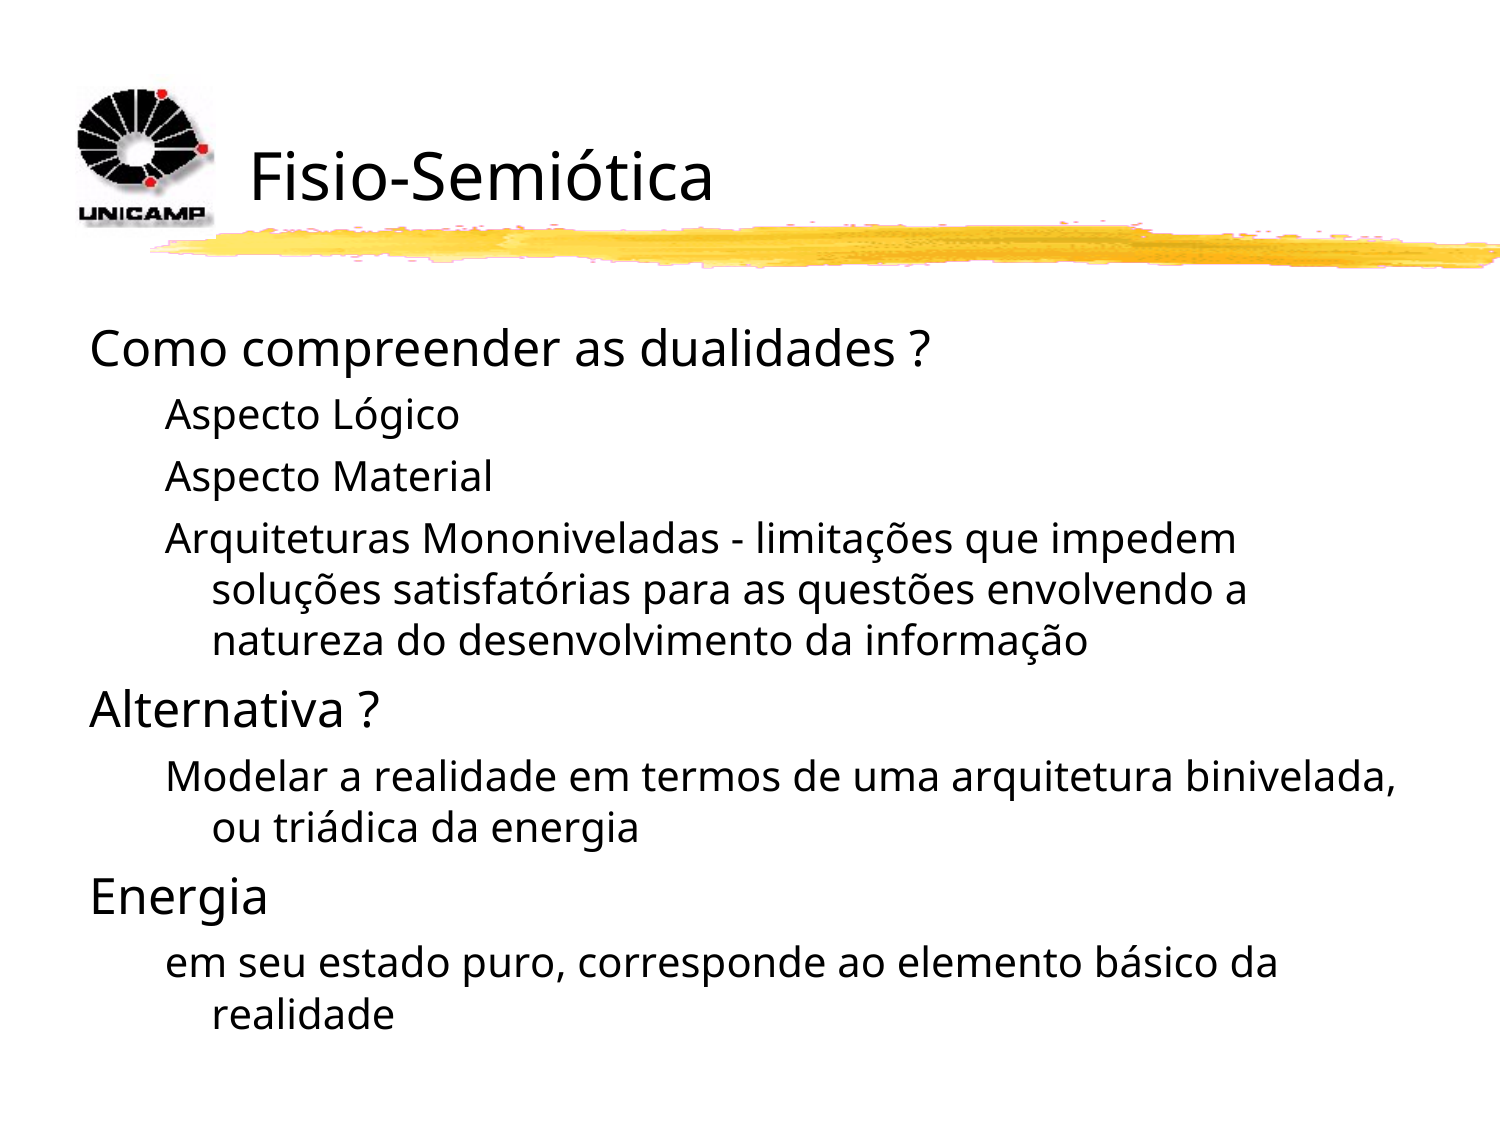

# Fisio-Semiótica
Como compreender as dualidades ?
Aspecto Lógico
Aspecto Material
Arquiteturas Mononiveladas - limitações que impedem soluções satisfatórias para as questões envolvendo a natureza do desenvolvimento da informação
Alternativa ?
Modelar a realidade em termos de uma arquitetura binivelada, ou triádica da energia
Energia
em seu estado puro, corresponde ao elemento básico da realidade